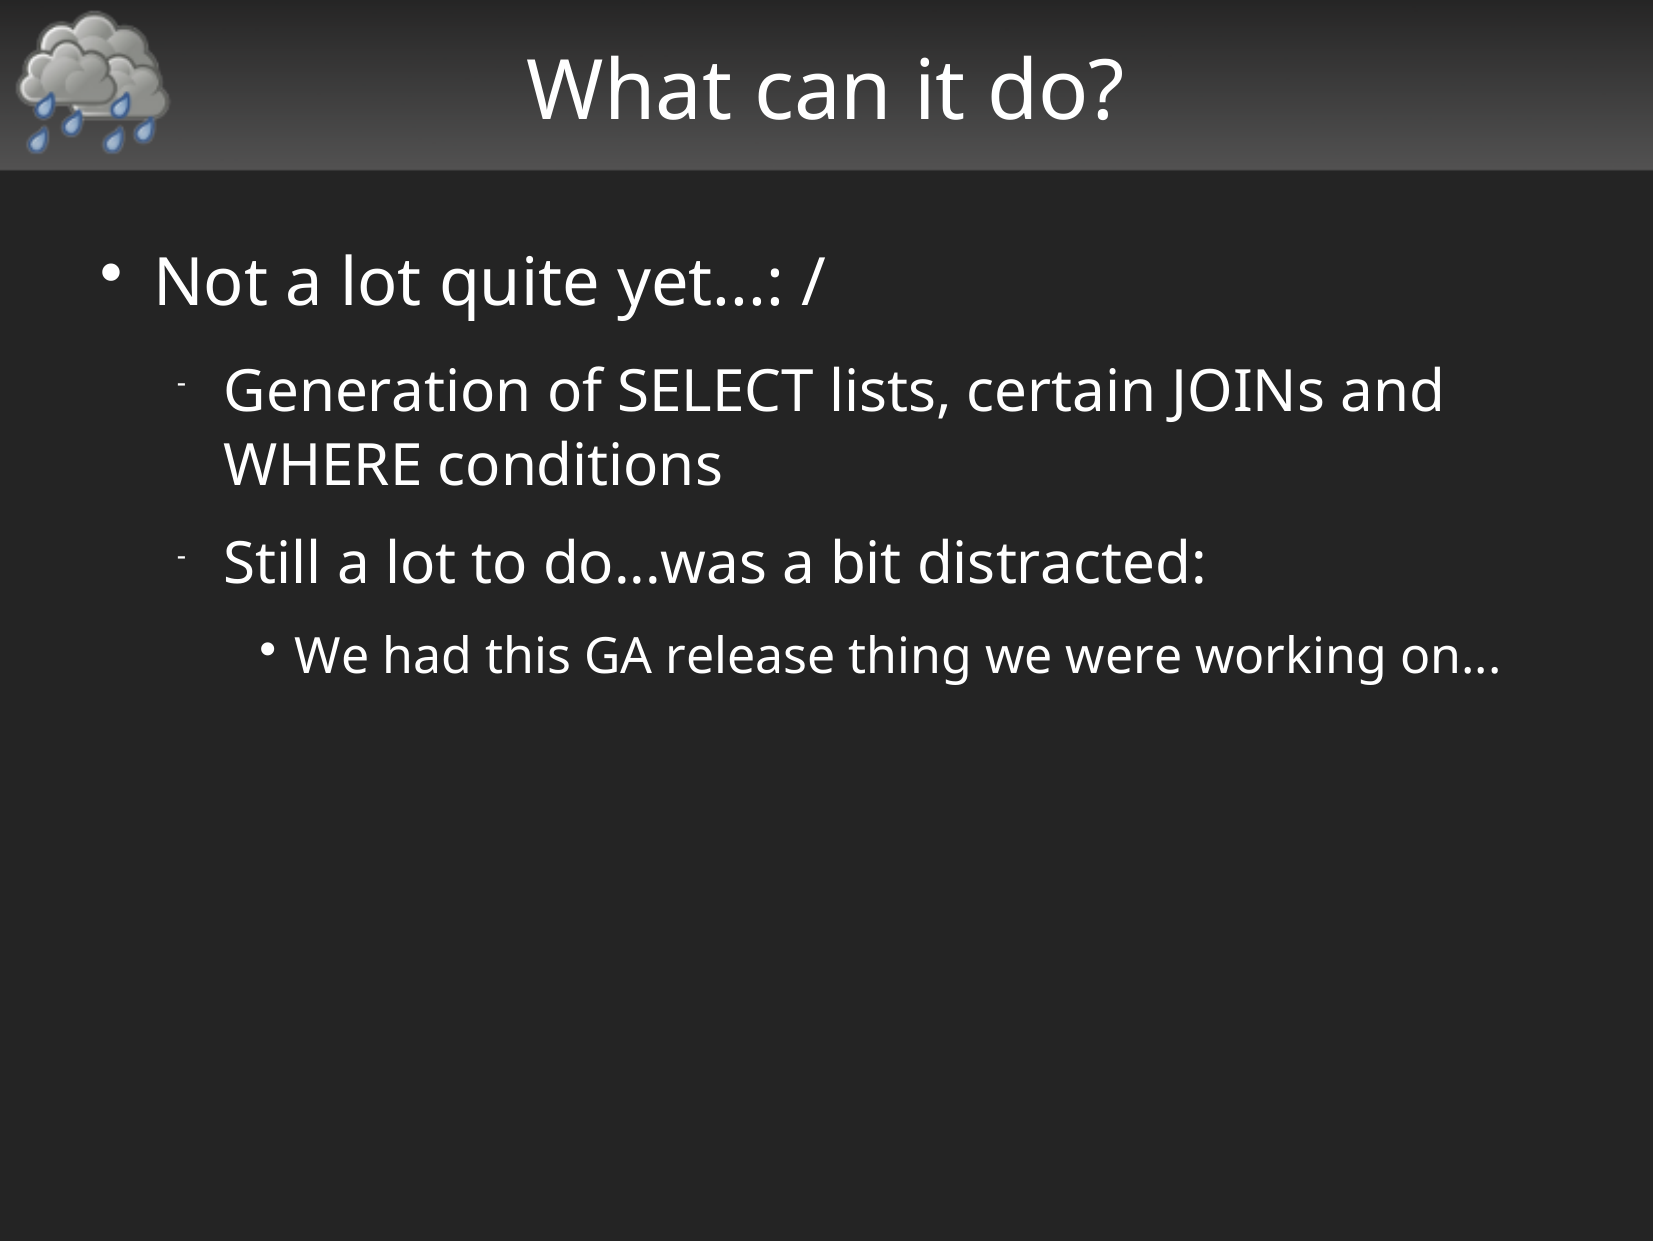

# What can it do?
Not a lot quite yet...: /
Generation of SELECT lists, certain JOINs and WHERE conditions
Still a lot to do...was a bit distracted:
We had this GA release thing we were working on...